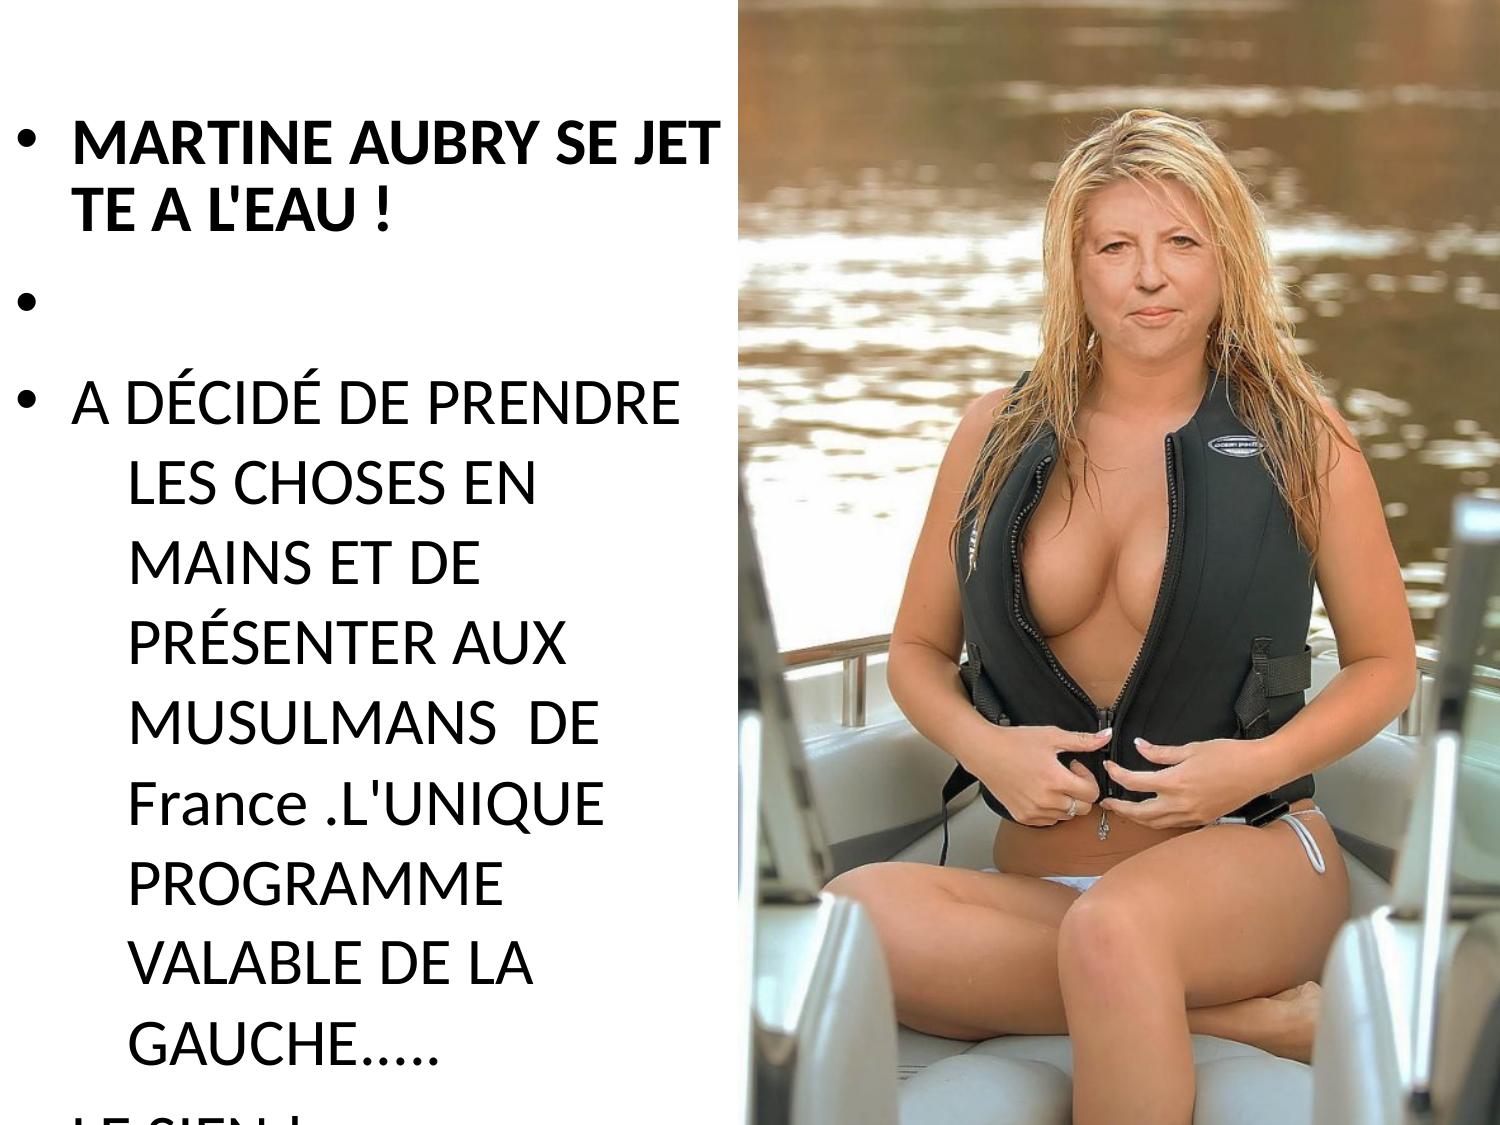

#
MARTINE AUBRY SE JETTE A L'EAU !
A DÉCIDÉ DE PRENDRE LES CHOSES EN MAINS ET DE PRÉSENTER AUX MUSULMANS  DE France .L'UNIQUE PROGRAMME VALABLE DE LA GAUCHE.....
LE SIEN !